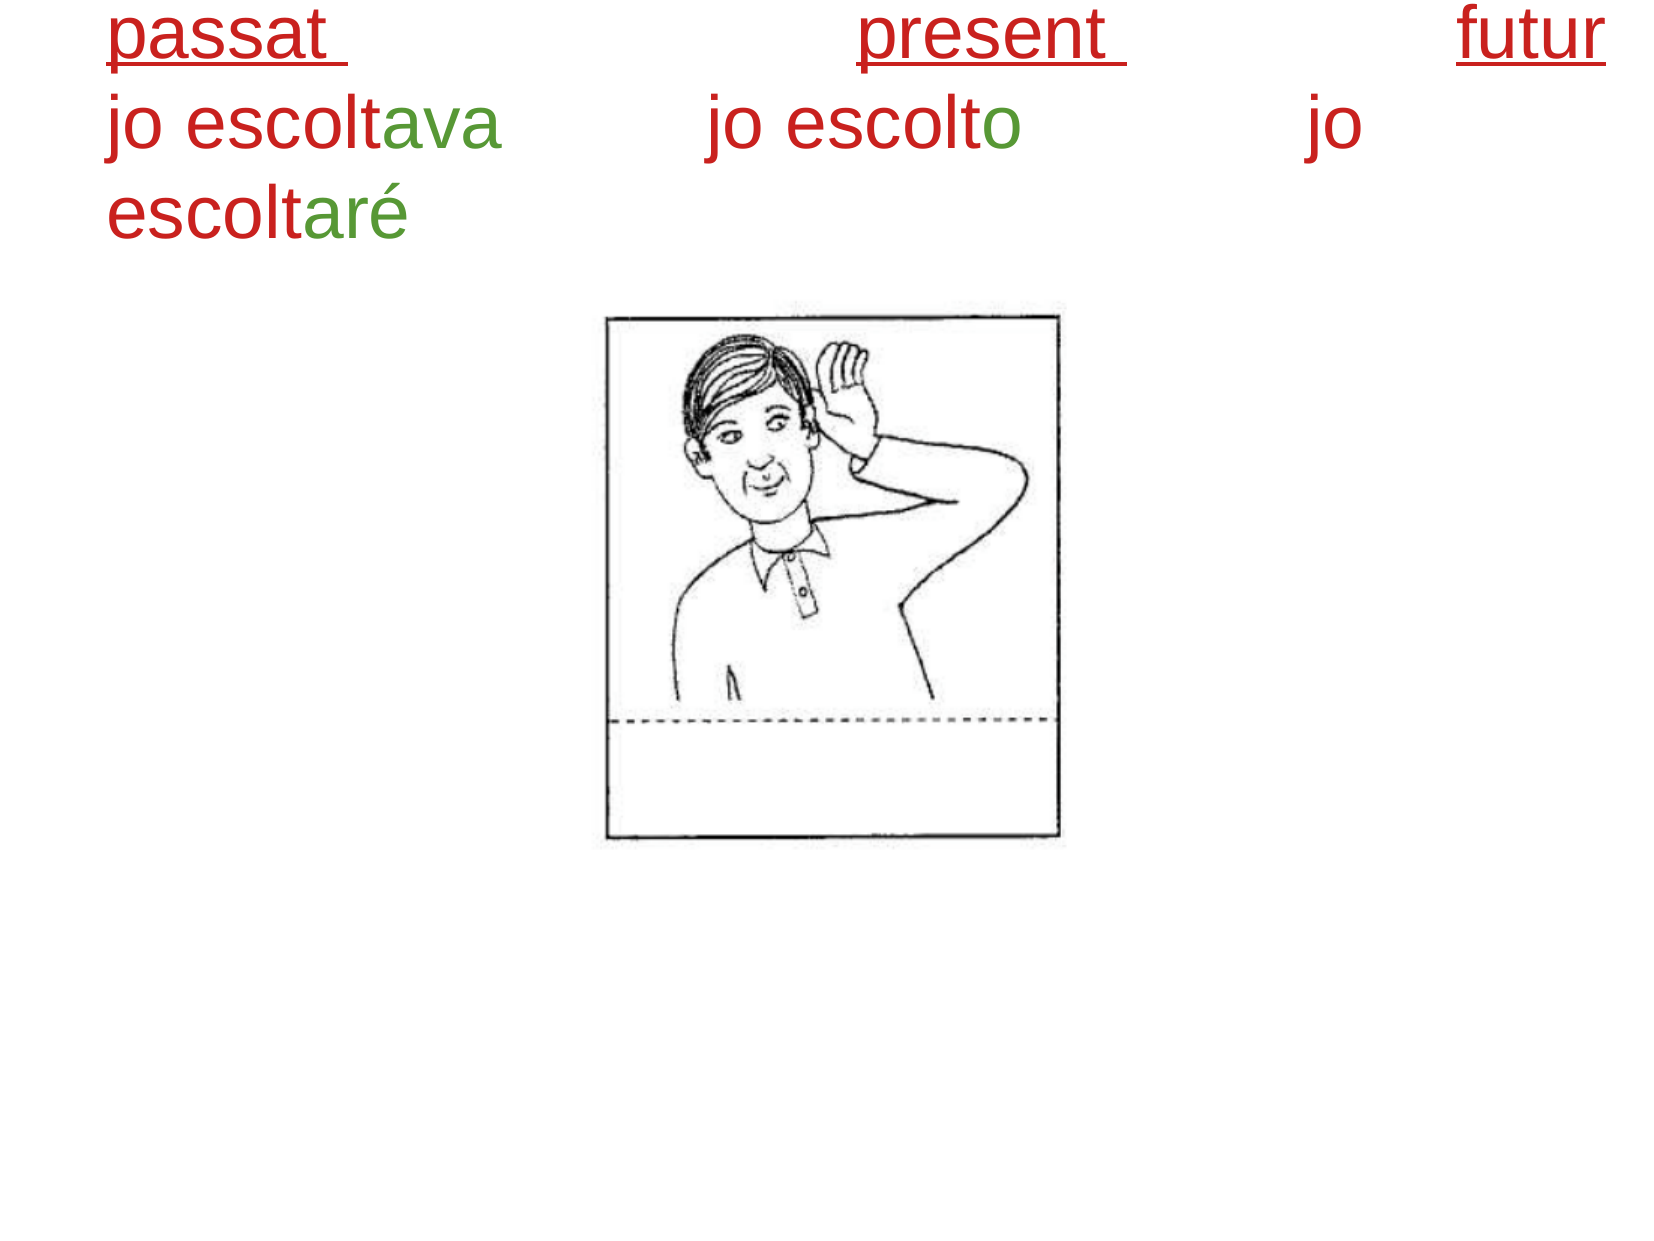

passat 				present 			futur
jo escoltava 		jo escolto 		jo escoltaré